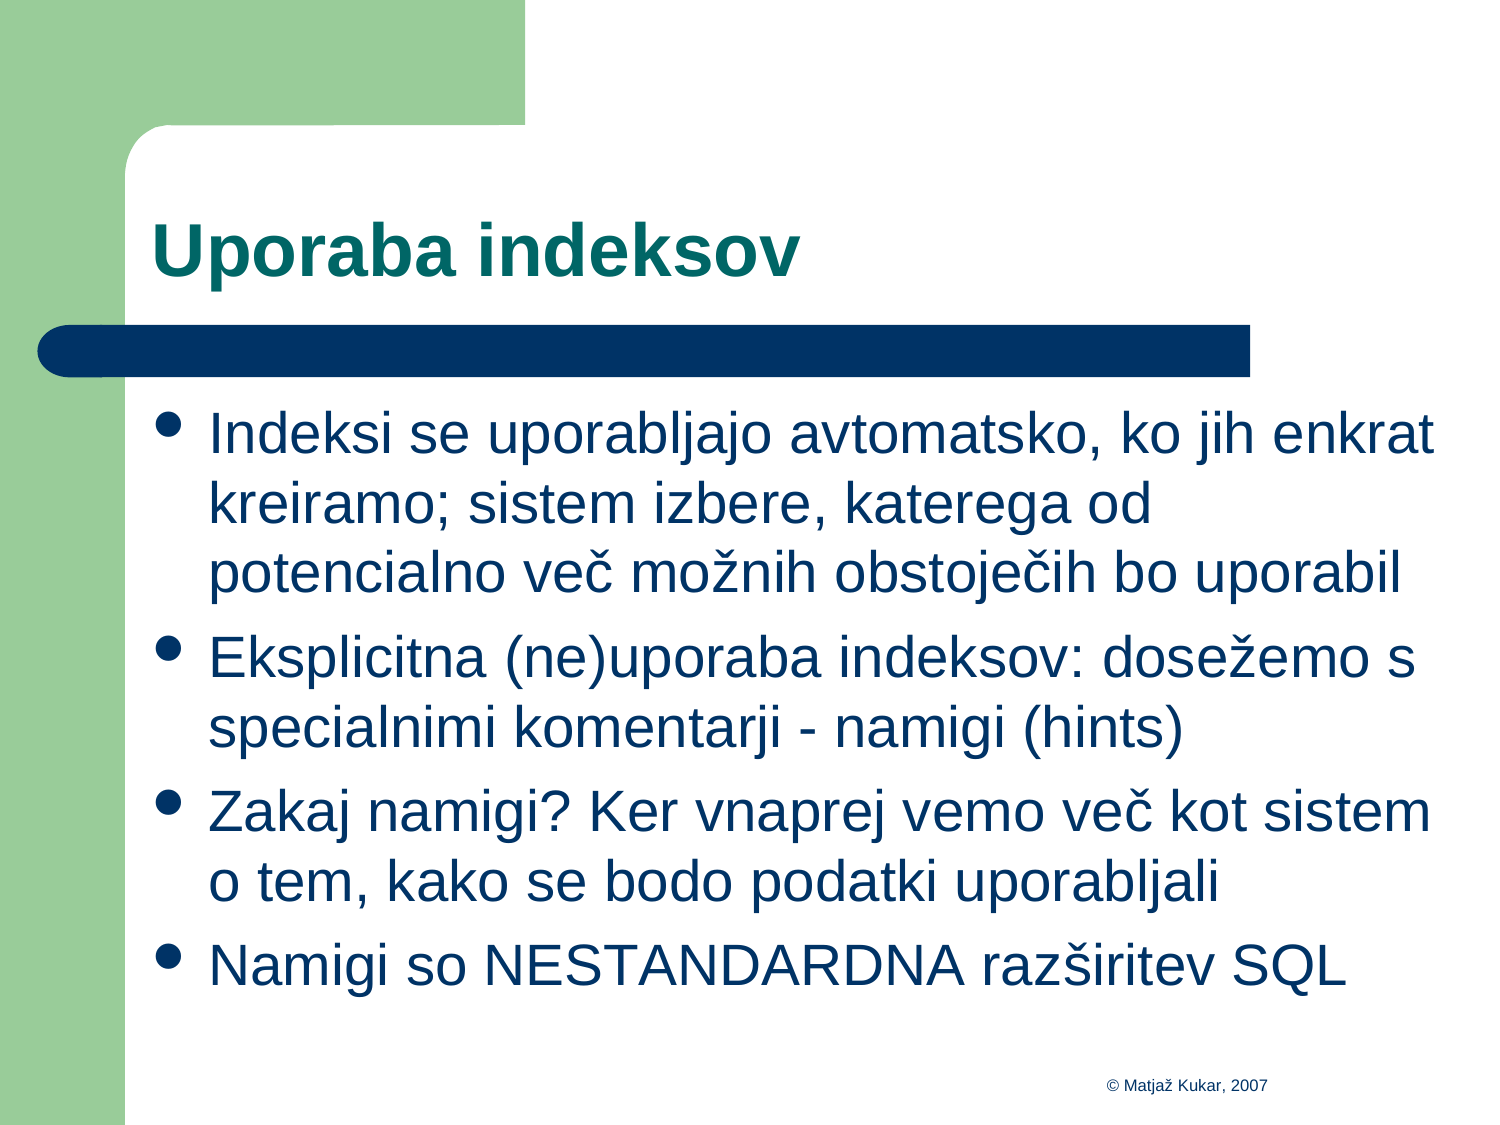

# Uporaba indeksov
Indeksi se uporabljajo avtomatsko, ko jih enkrat kreiramo; sistem izbere, katerega od potencialno več možnih obstoječih bo uporabil
Eksplicitna (ne)uporaba indeksov: dosežemo s specialnimi komentarji - namigi (hints)
Zakaj namigi? Ker vnaprej vemo več kot sistem o tem, kako se bodo podatki uporabljali
Namigi so NESTANDARDNA razširitev SQL
© Matjaž Kukar, 2007